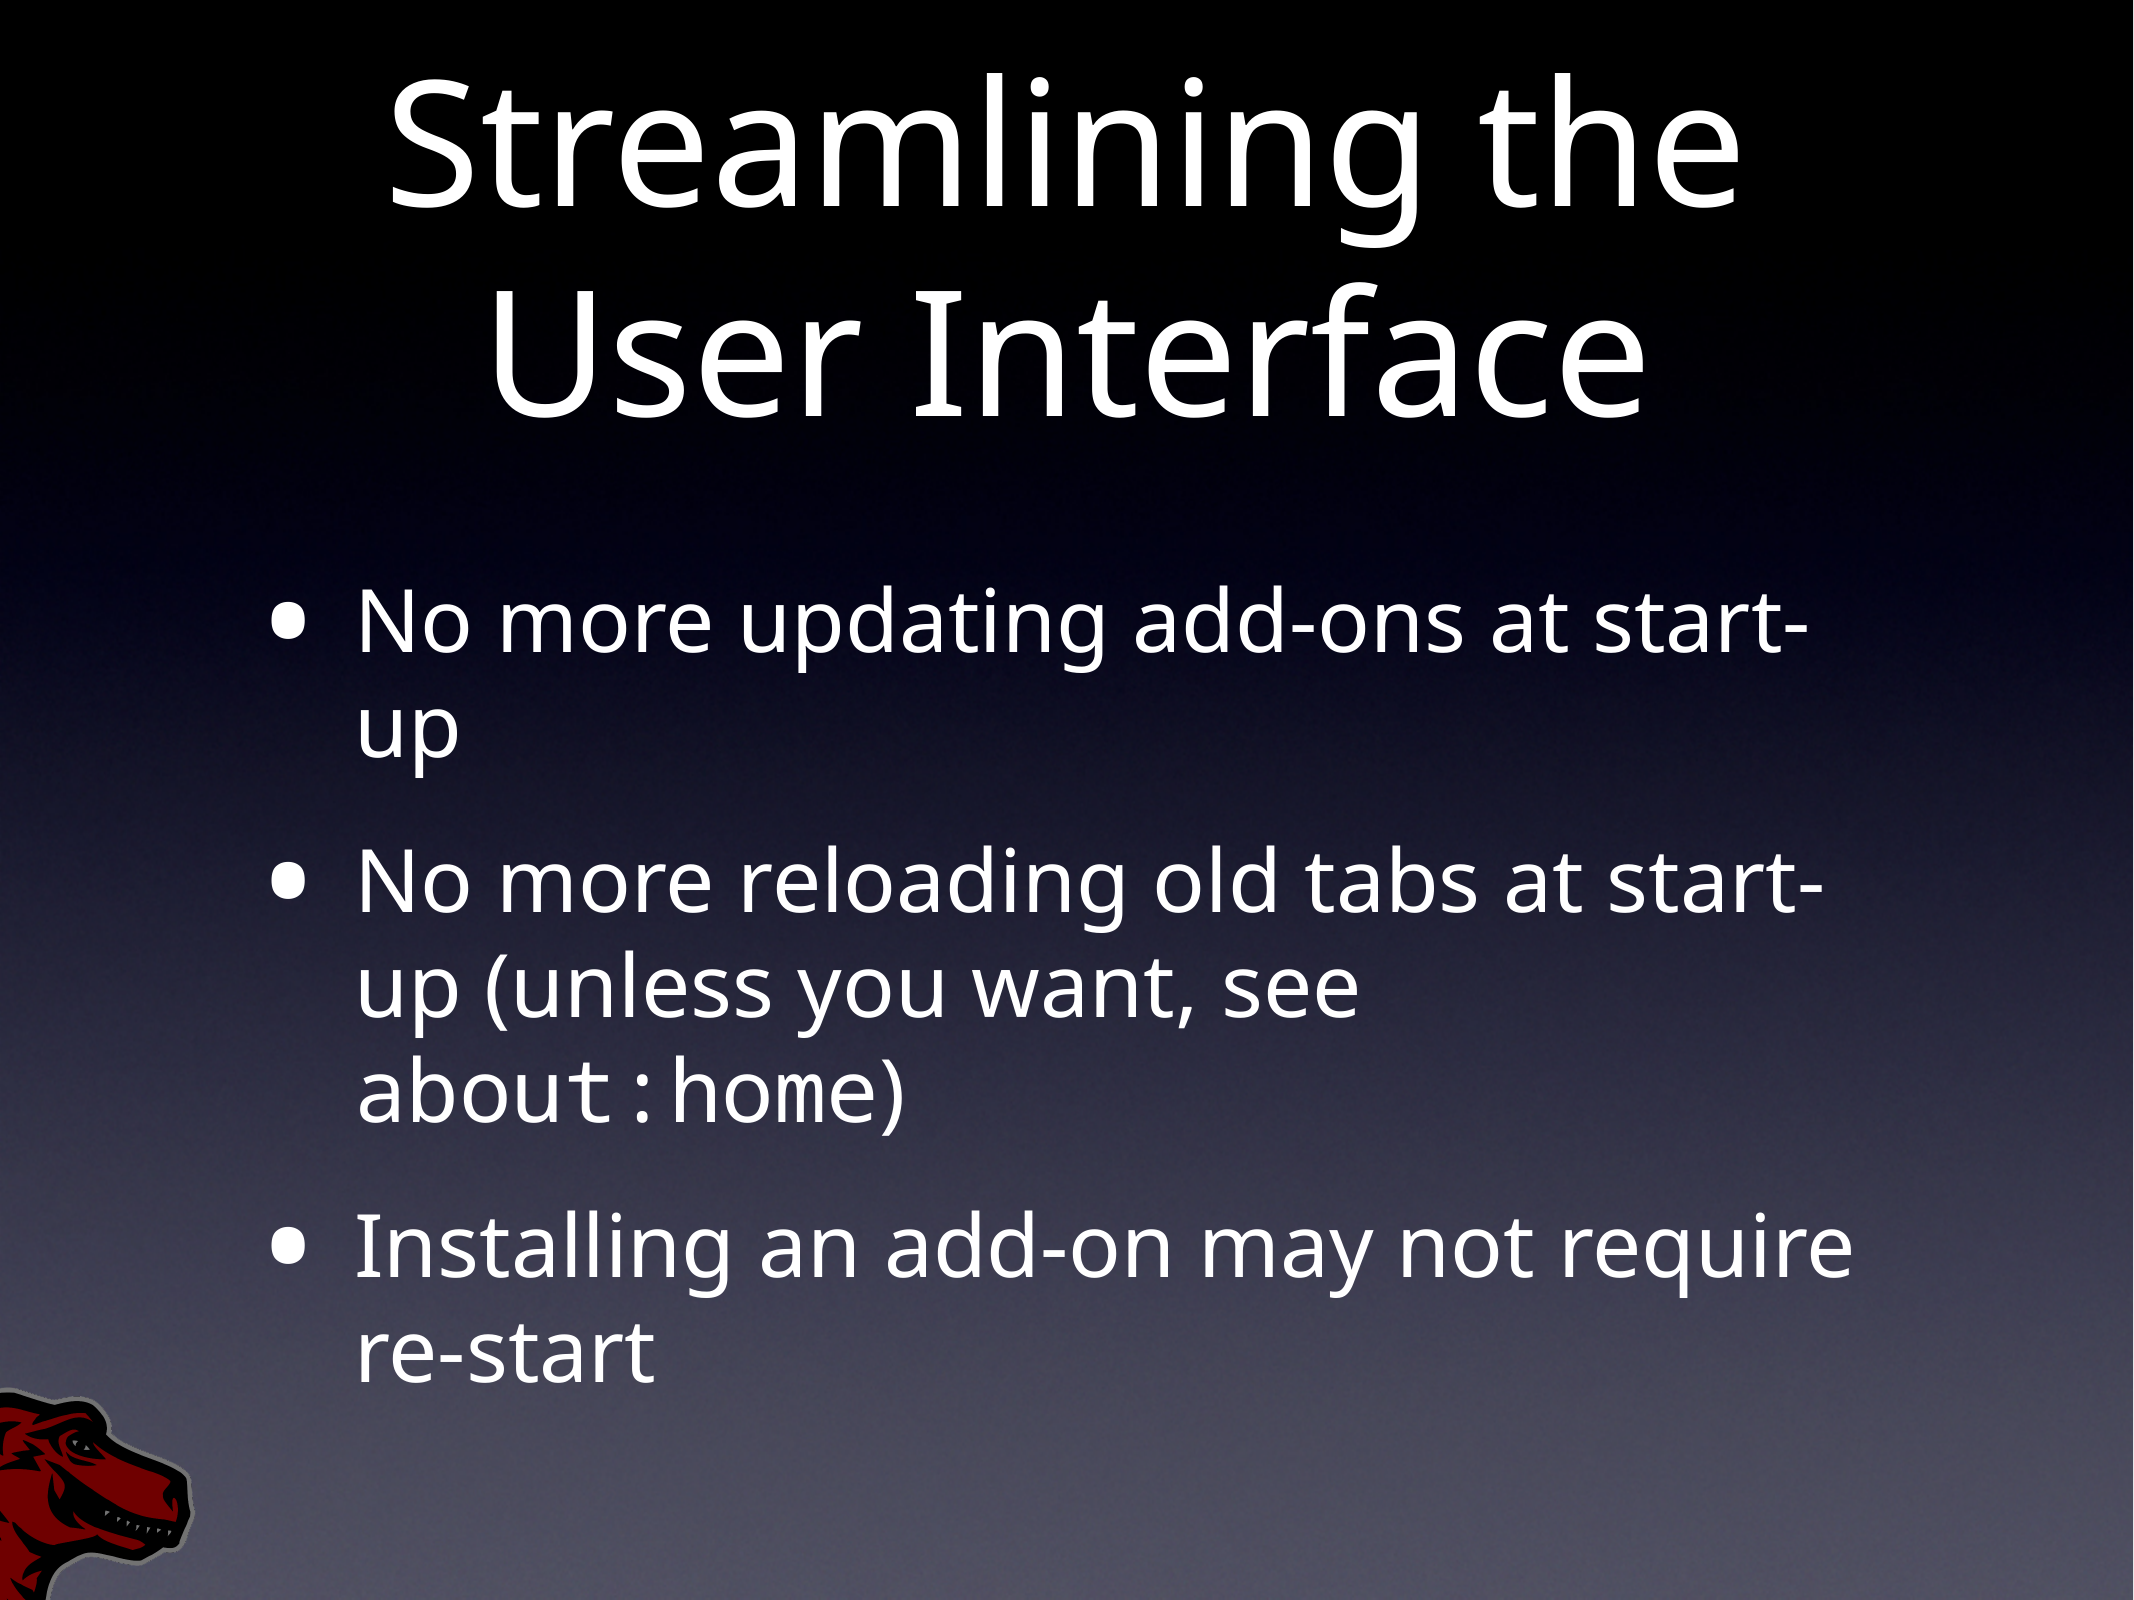

# Streamlining the User Interface
No more updating add-ons at start-up
No more reloading old tabs at start-up (unless you want, see about:home)
Installing an add-on may not require re-start